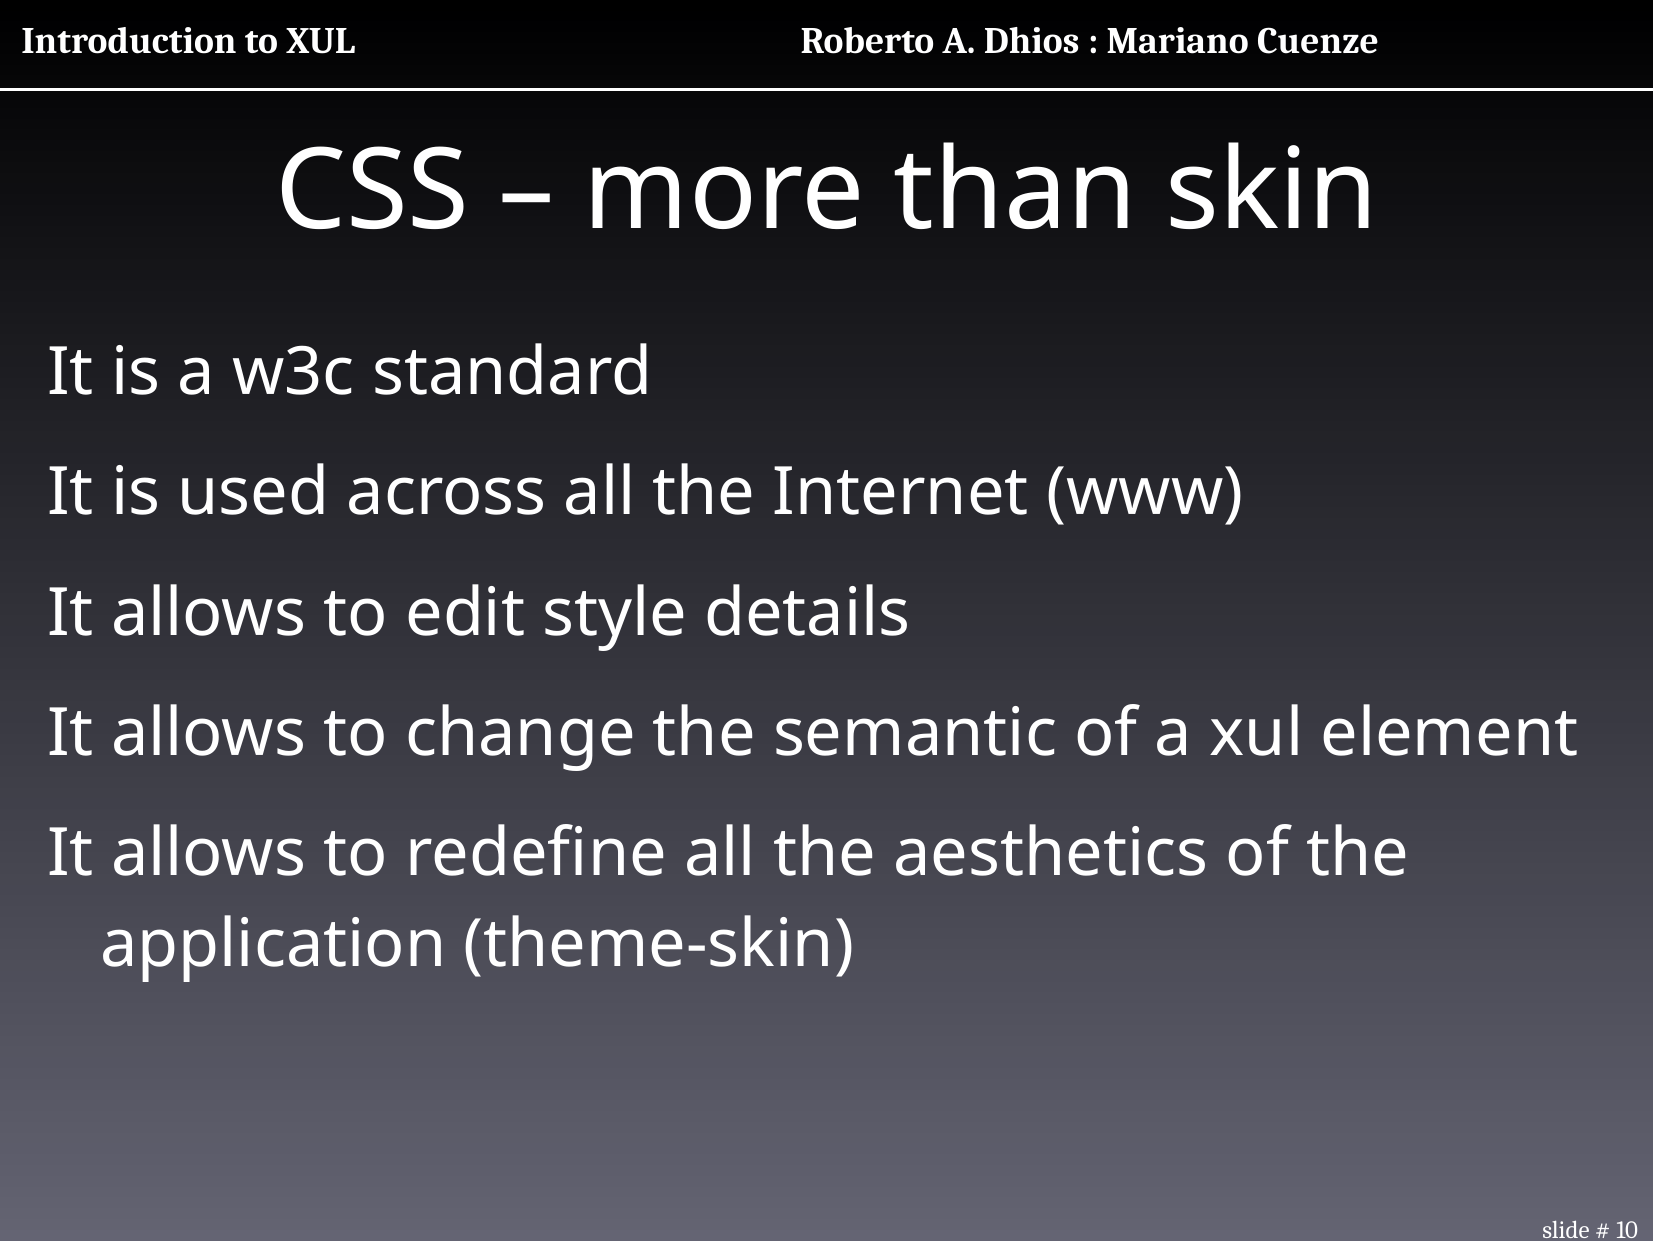

Introduction to XUL						 Roberto A. Dhios : Mariano Cuenze
# CSS – more than skin
It is a w3c standard
It is used across all the Internet (www)
It allows to edit style details
It allows to change the semantic of a xul element
It allows to redefine all the aesthetics of the application (theme-skin)